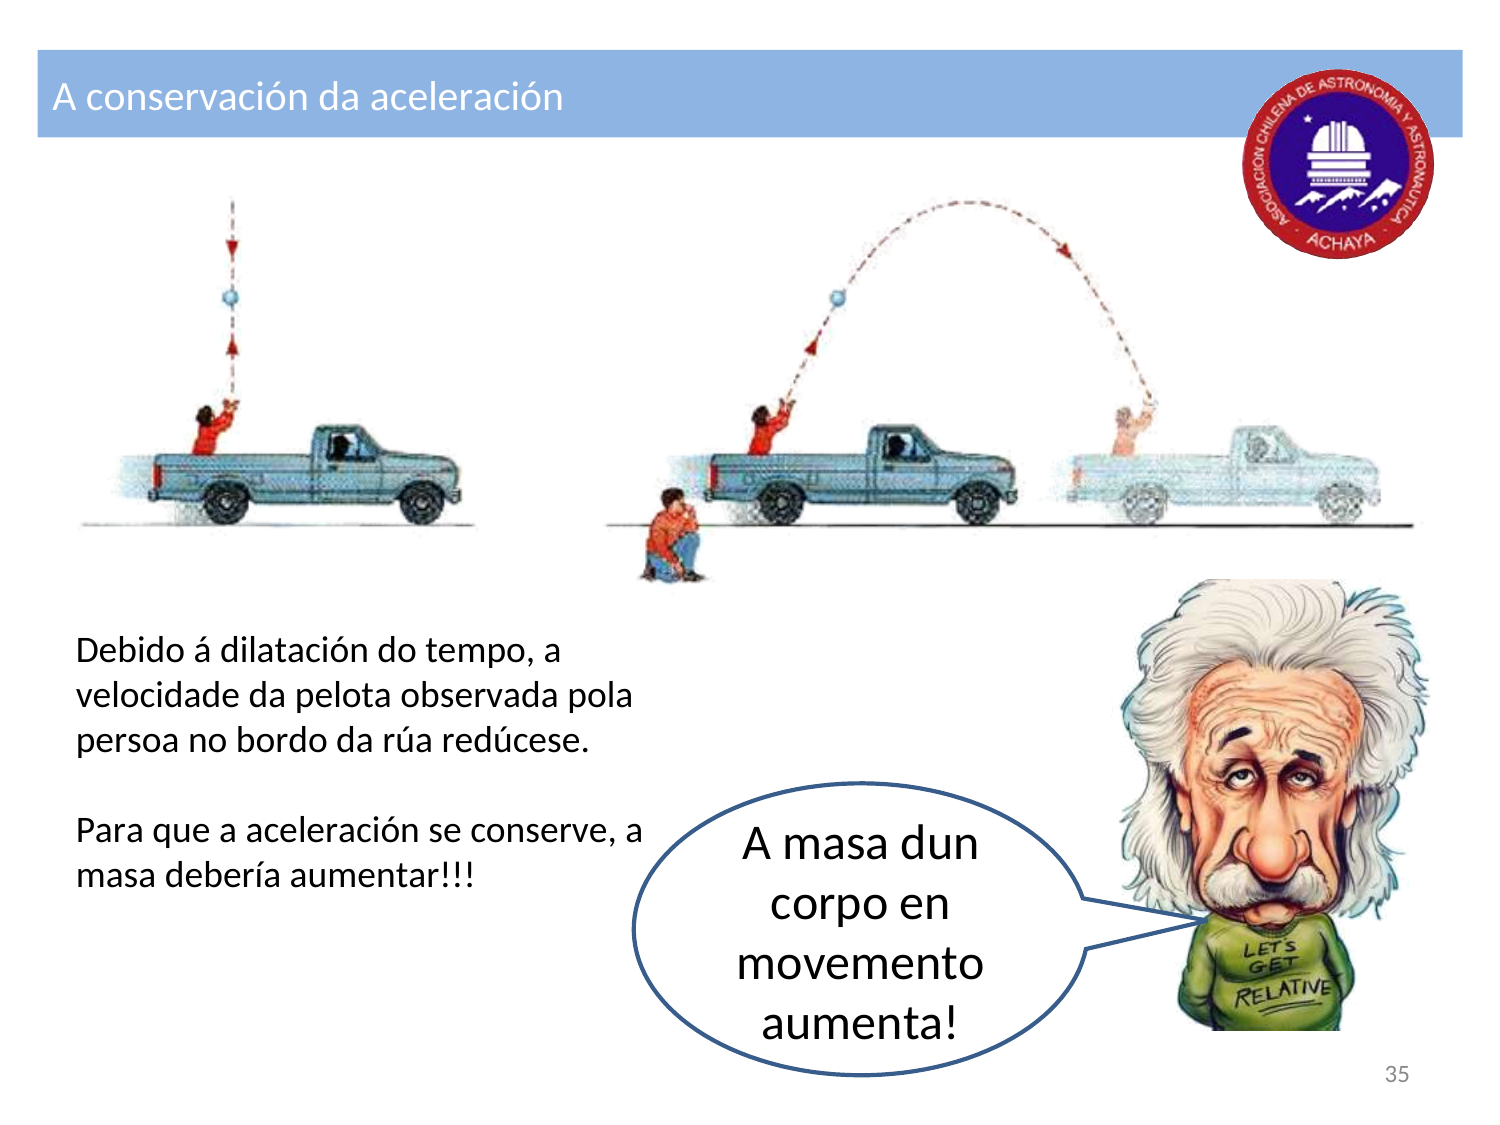

A conservación da aceleración
Debido á dilatación do tempo, a velocidade da pelota observada pola persoa no bordo da rúa redúcese.
Para que a aceleración se conserve, a masa debería aumentar!!!
A masa dun
corpo en movemento
aumenta!